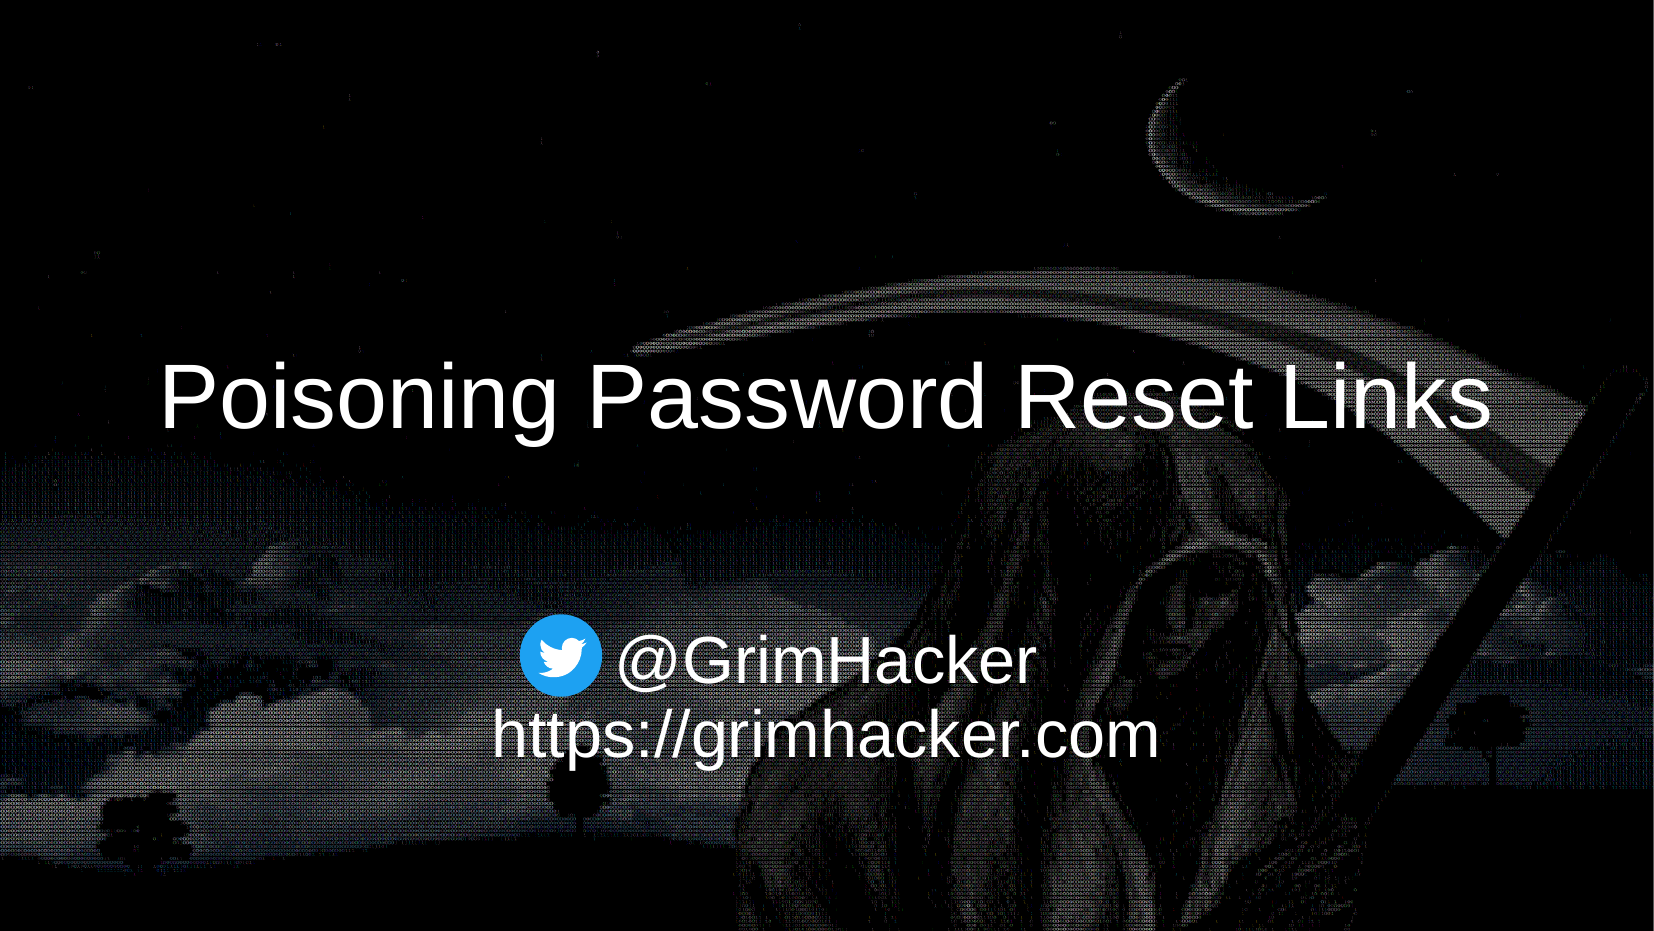

# Poisoning Password Reset Links
@GrimHacker
https://grimhacker.com